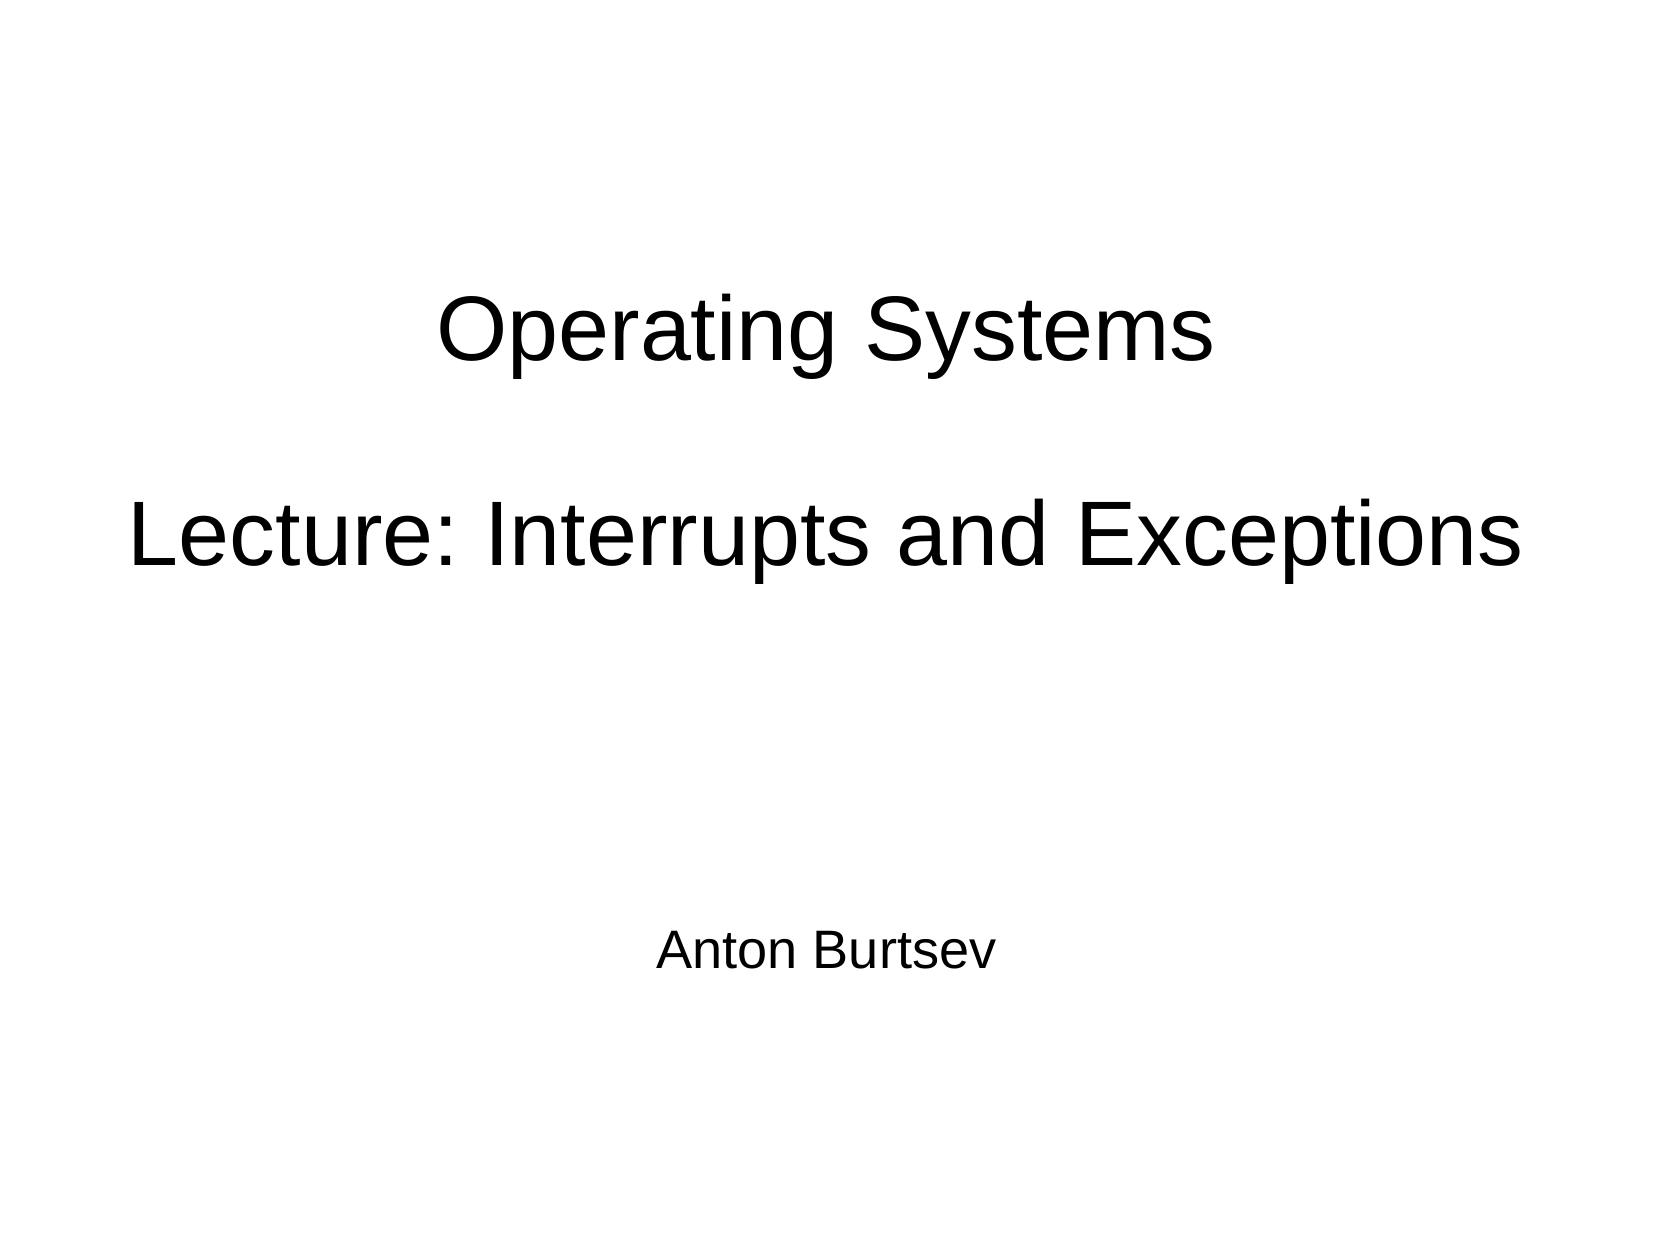

# Operating Systems Lecture: Interrupts and Exceptions
Anton Burtsev